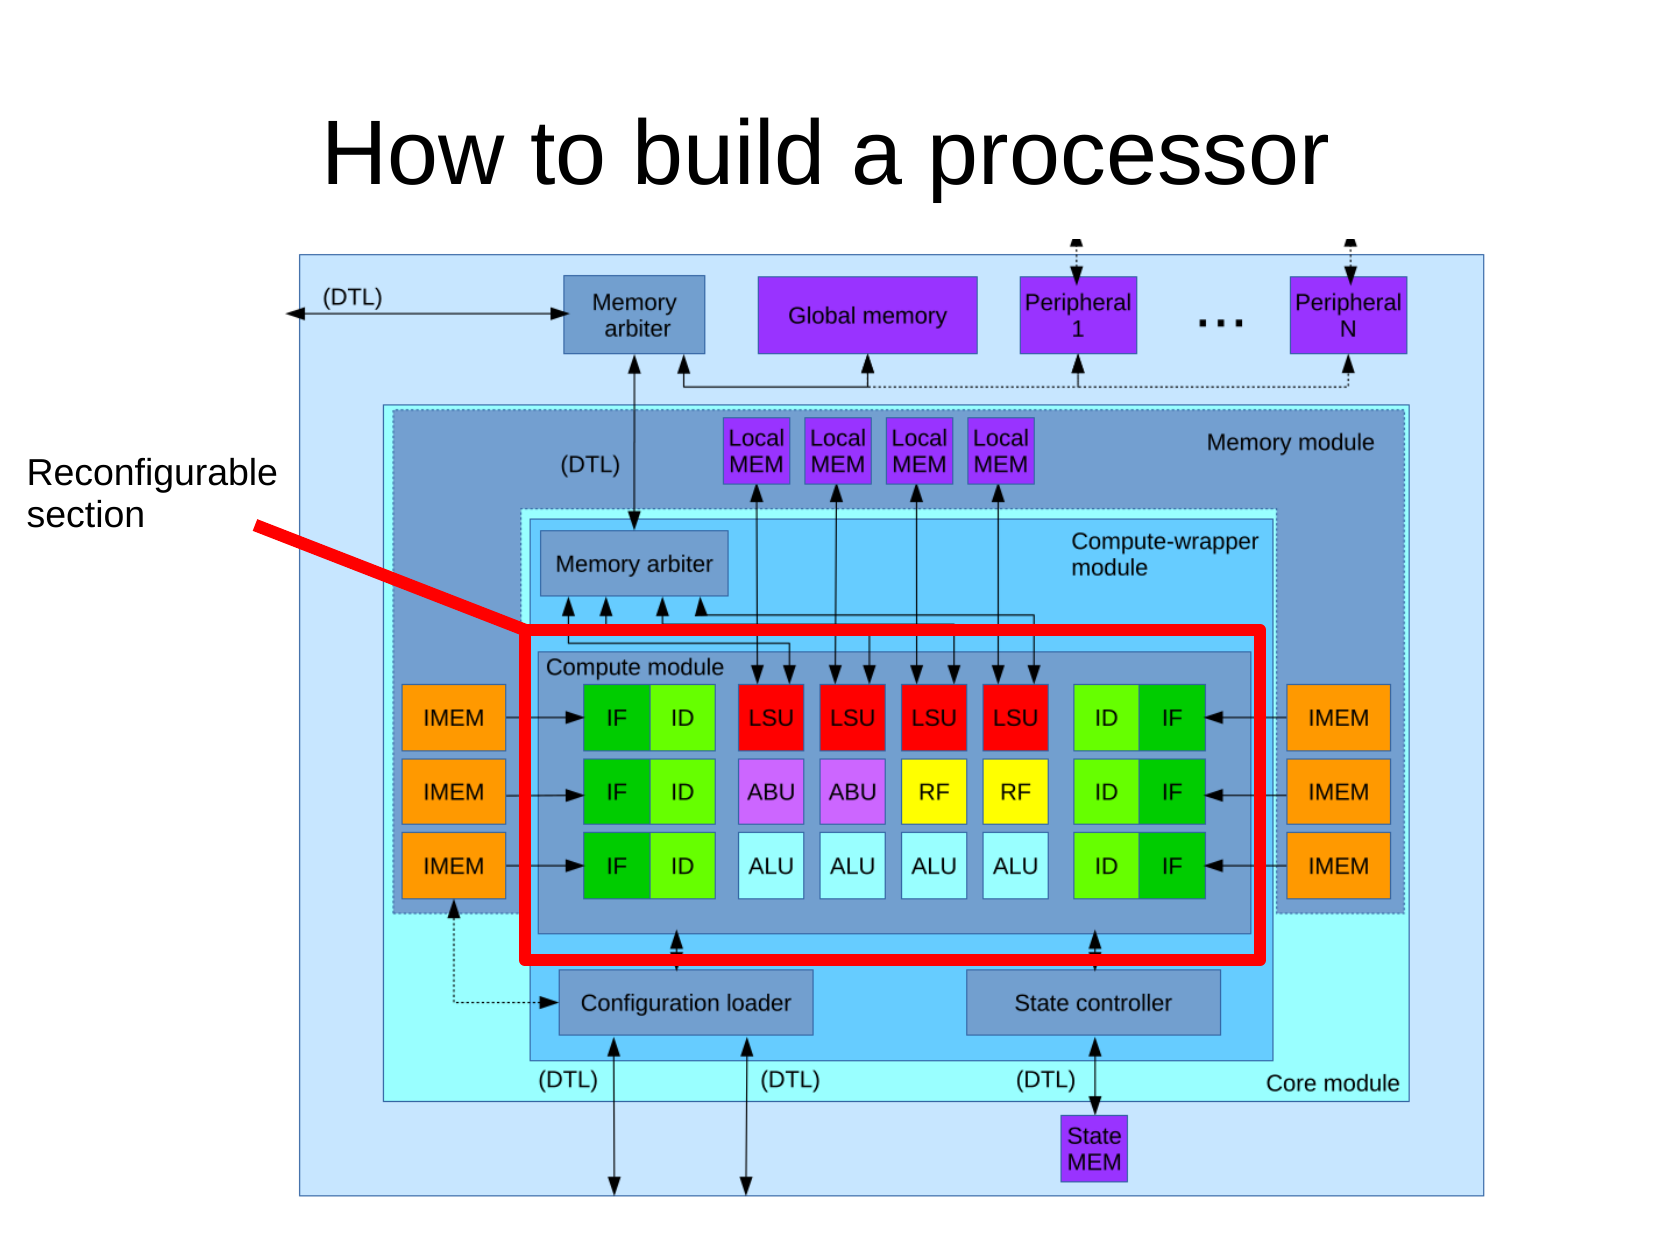

# How to build a processor
Reconfigurable section